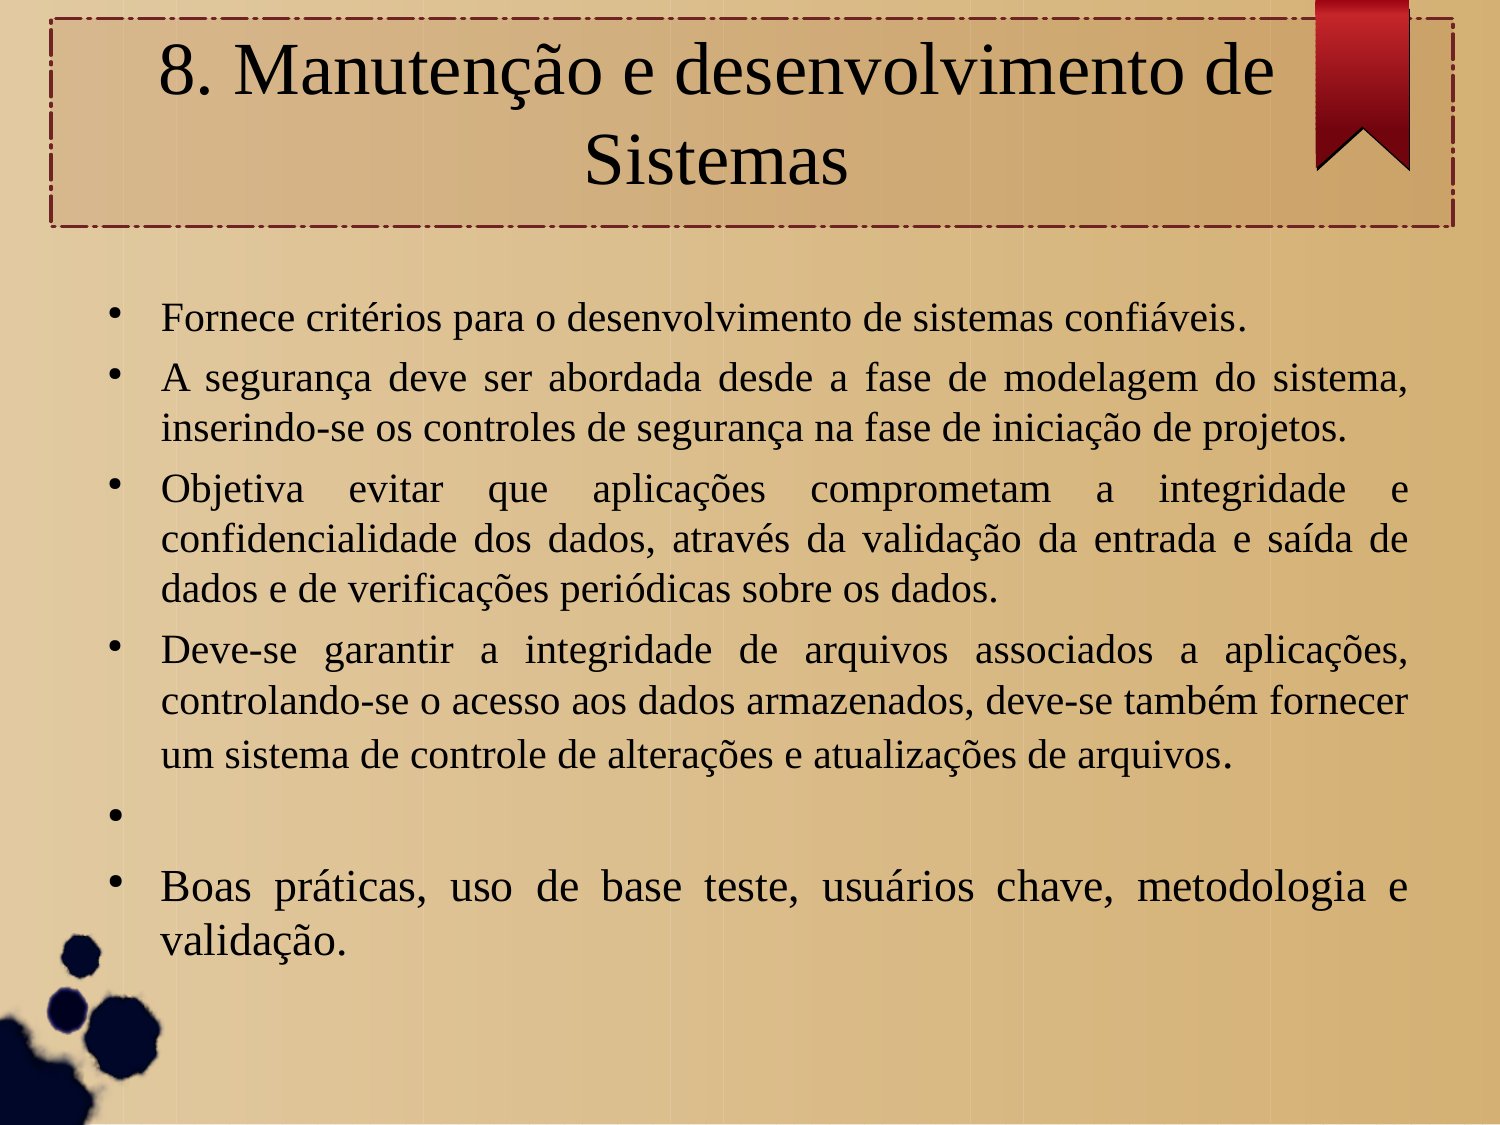

# 8. Manutenção e desenvolvimento de Sistemas
Fornece critérios para o desenvolvimento de sistemas confiáveis.
A segurança deve ser abordada desde a fase de modelagem do sistema, inserindo-se os controles de segurança na fase de iniciação de projetos.
Objetiva evitar que aplicações comprometam a integridade e confidencialidade dos dados, através da validação da entrada e saída de dados e de verificações periódicas sobre os dados.
Deve-se garantir a integridade de arquivos associados a aplicações, controlando-se o acesso aos dados armazenados, deve-se também fornecer um sistema de controle de alterações e atualizações de arquivos.
Boas práticas, uso de base teste, usuários chave, metodologia e validação.